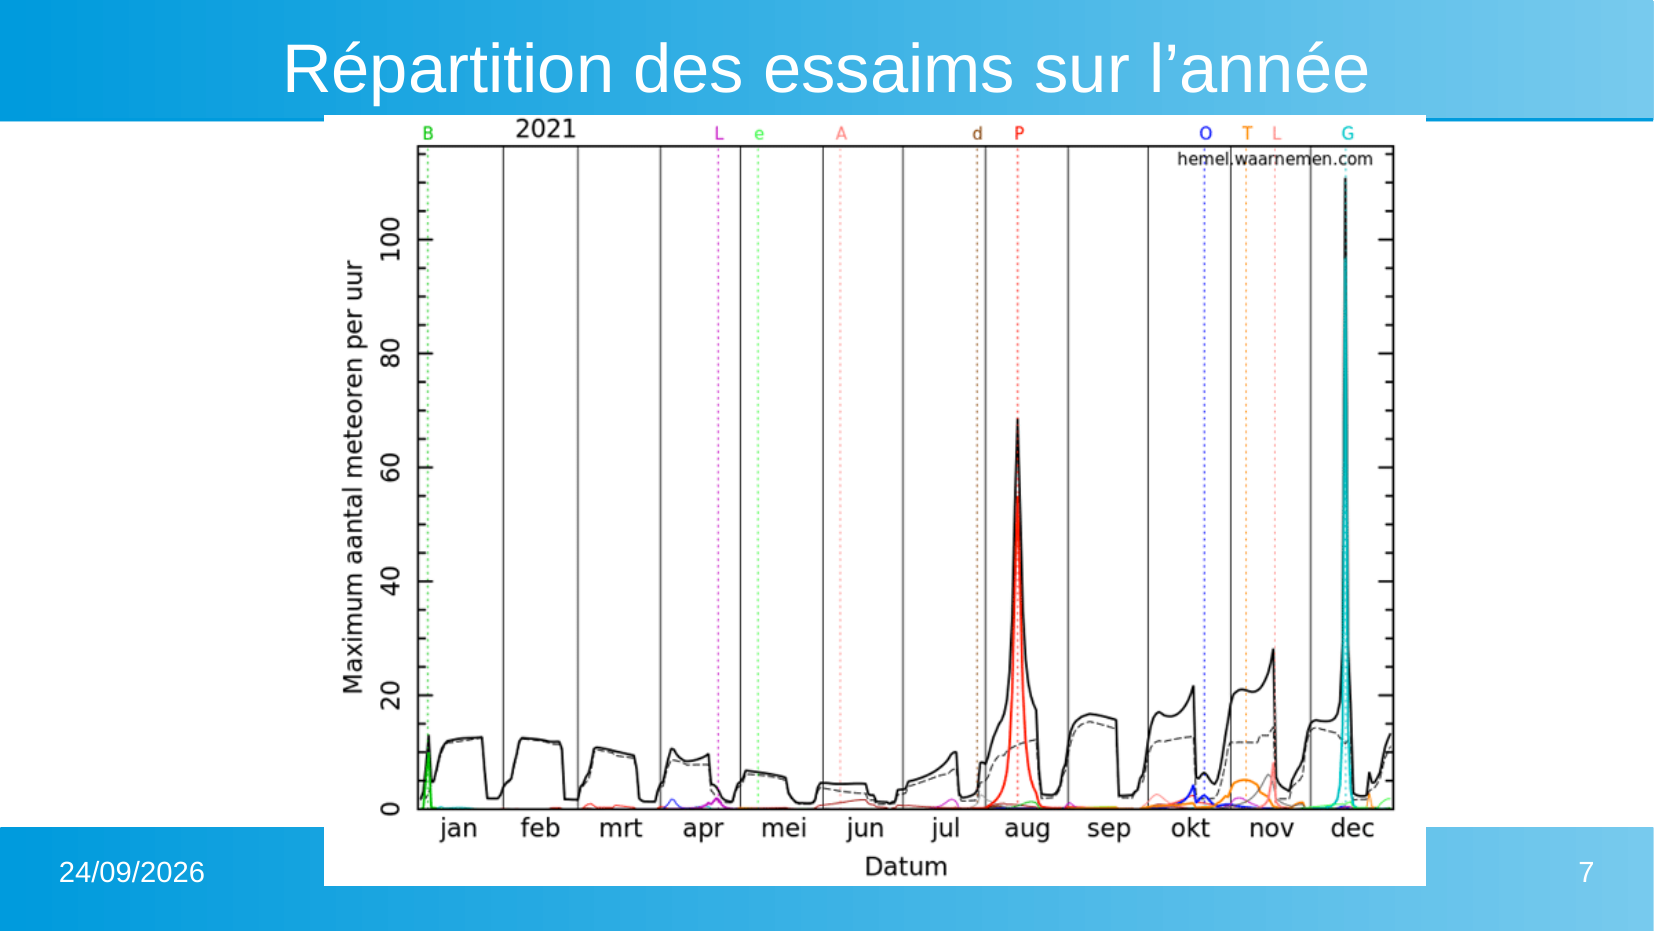

# Répartition des essaims sur l’année
7